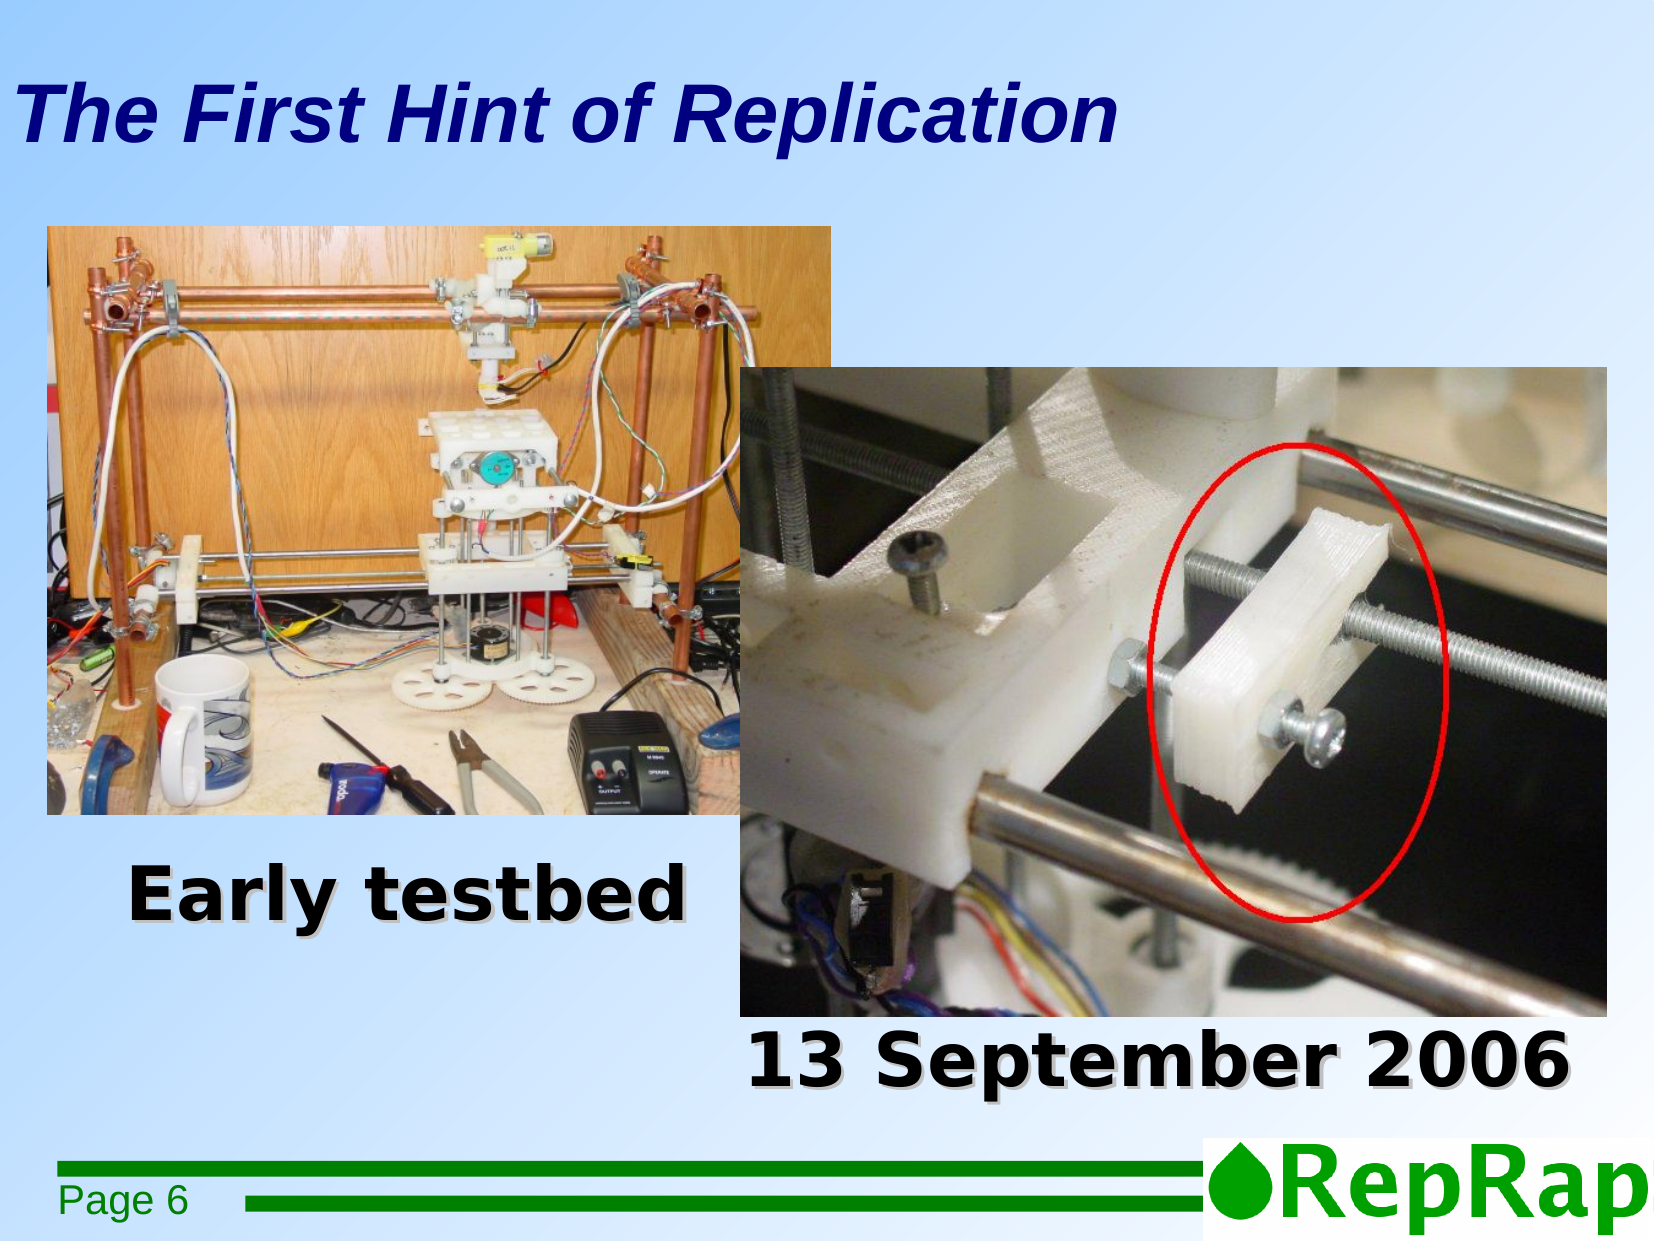

# The First Hint of Replication
Early testbed
13 September 2006